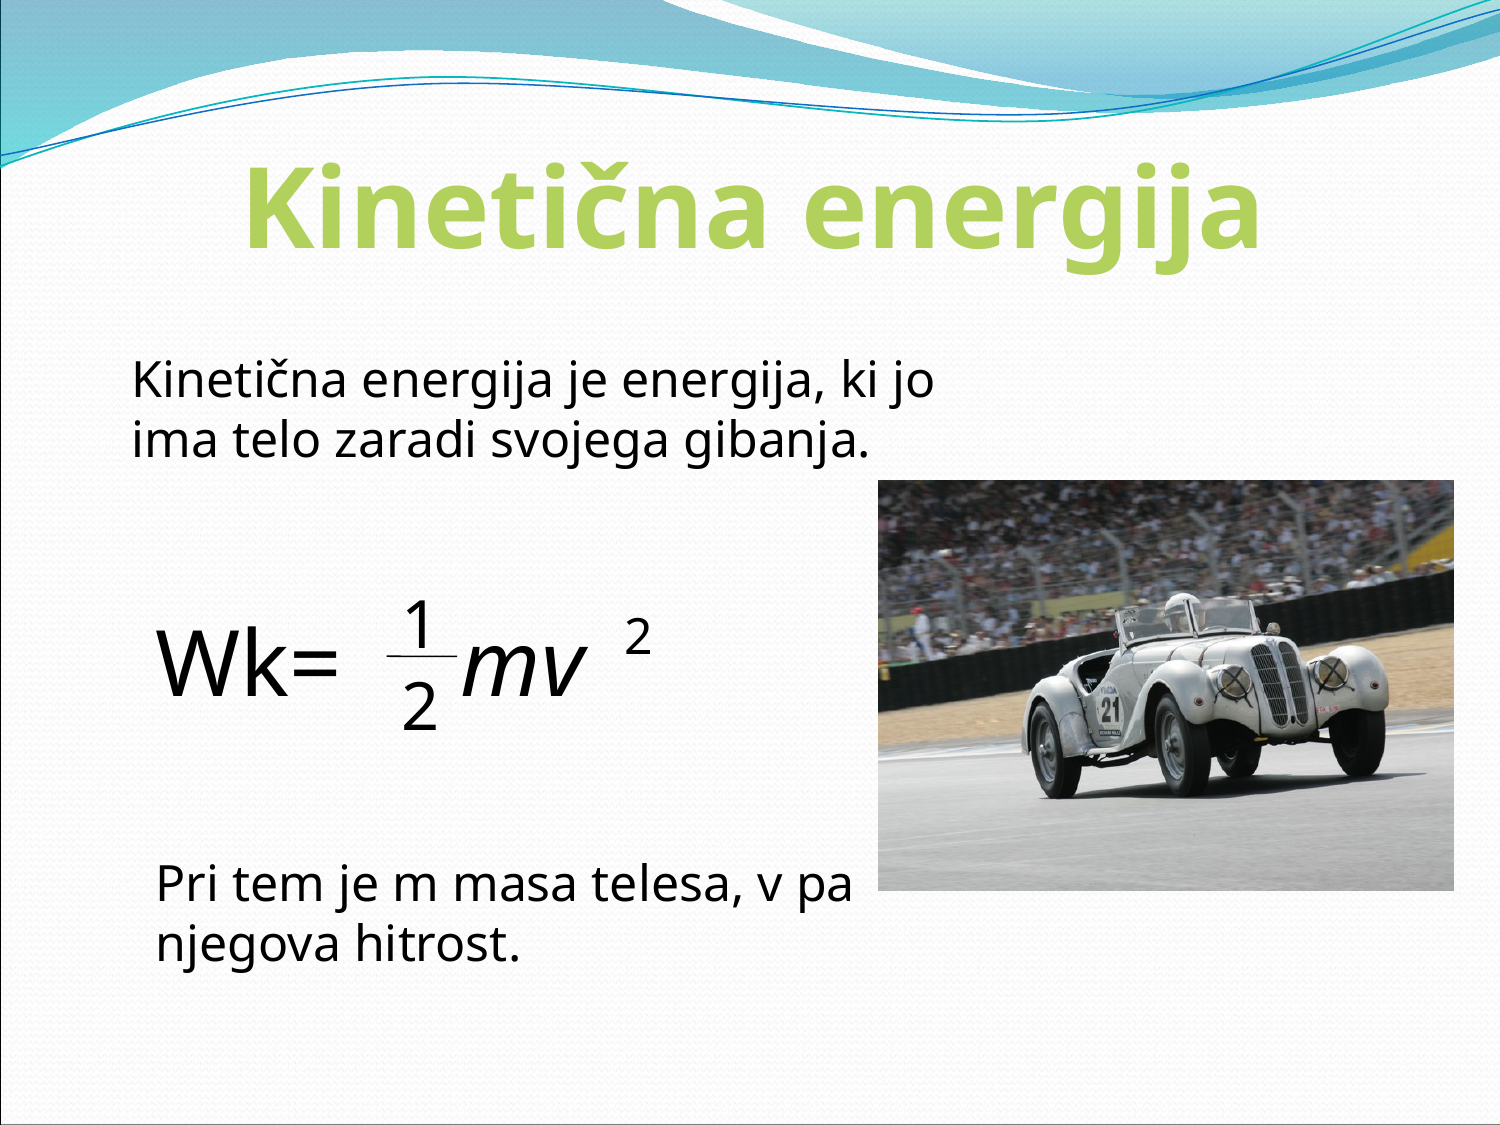

Kinetična energija
Kinetična energija je energija, ki jo ima telo zaradi svojega gibanja.
1
Wk= mv
2
2
Pri tem je m masa telesa, v pa njegova hitrost.